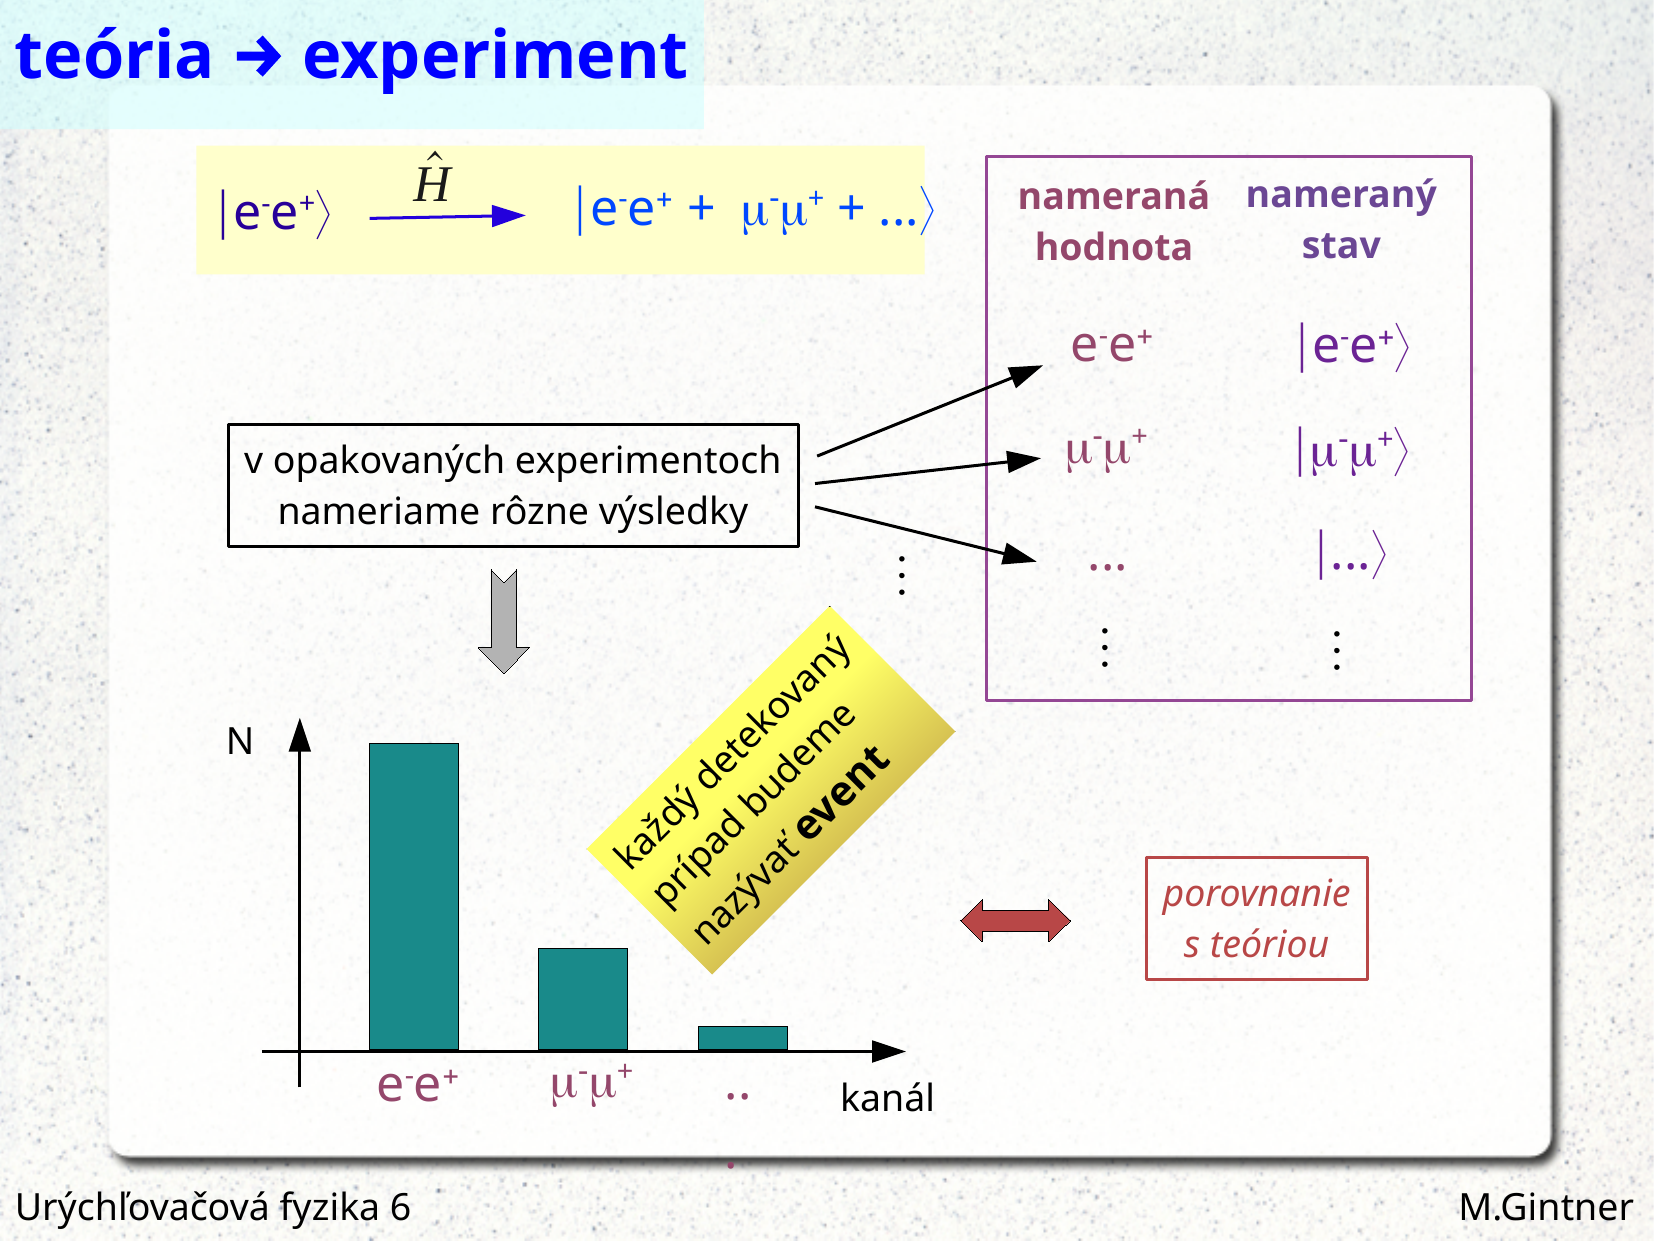

teória → experiment
e-e+ + m-m+ + ...
e-e+
nameraný
stav
nameraná
hodnota
e-e+
e-e+
m-m+
m-m+
...
...
⋮
⋮
v opakovaných experimentoch
nameriame rôzne výsledky
⋮
N
m-m+
...
e-e+
kanál
každý detekovaný
prípad budeme
nazývať event
porovnanie
s teóriou
Urýchľovačová fyzika 6
M.Gintner